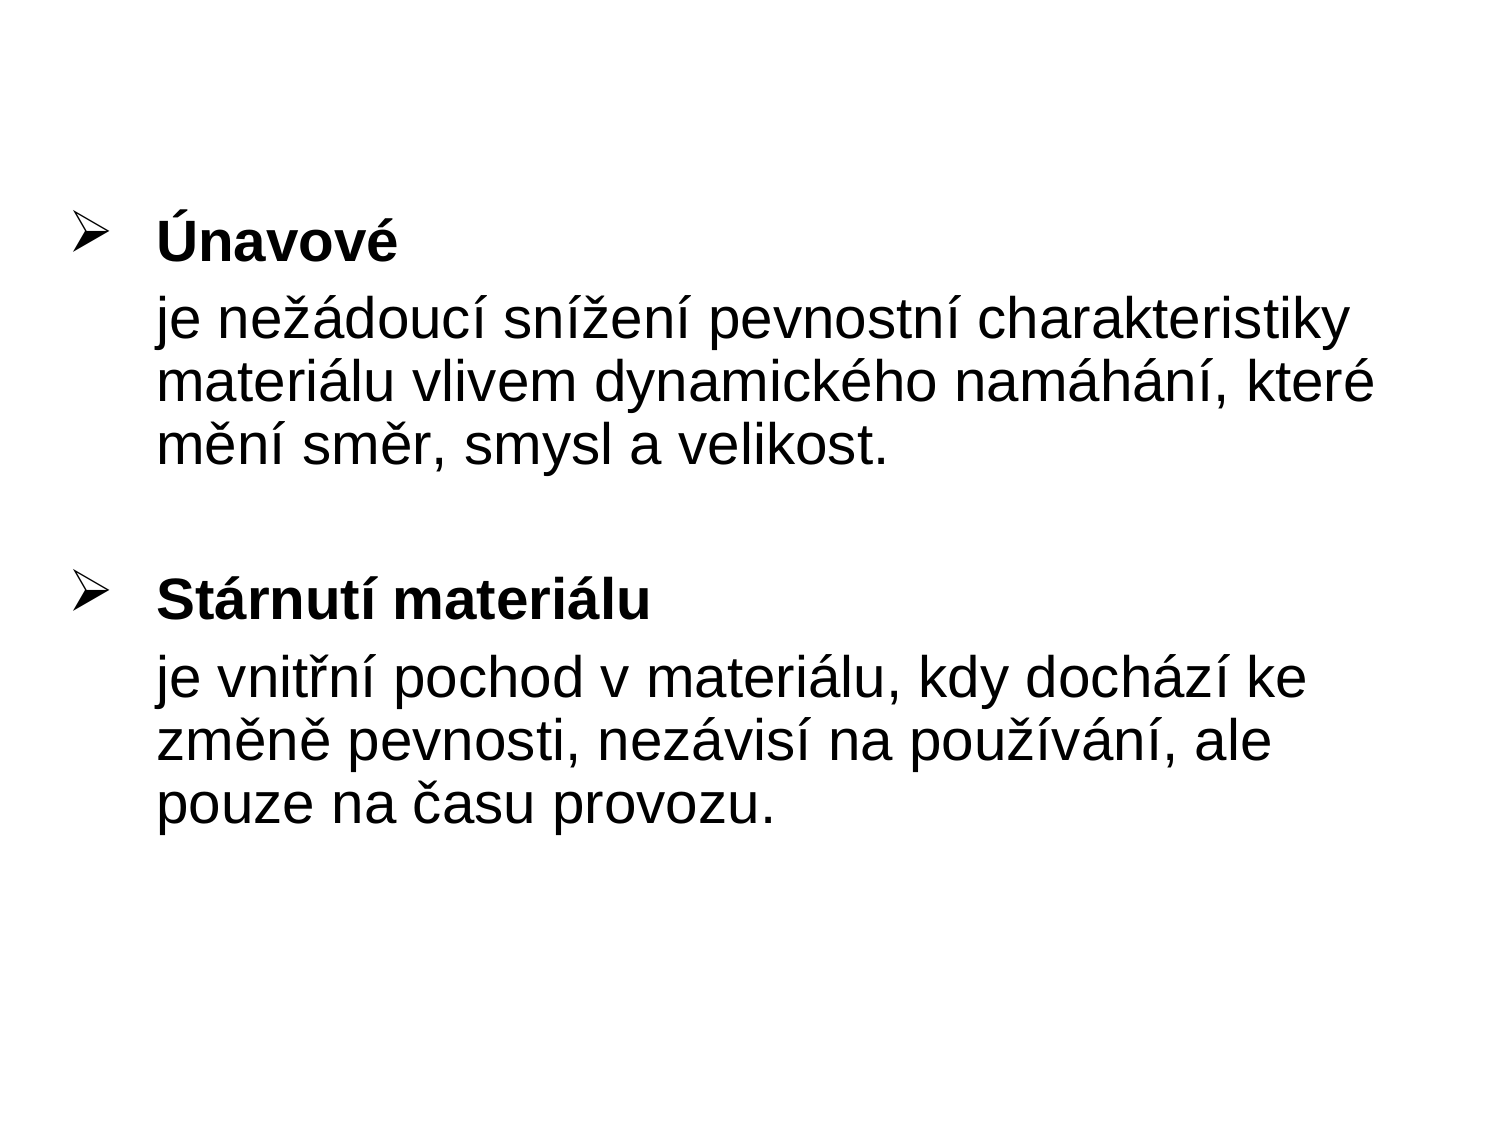

# Únavové
 	je nežádoucí snížení pevnostní charakteristiky materiálu vlivem dynamického namáhání, které mění směr, smysl a velikost.
Stárnutí materiálu
 	je vnitřní pochod v materiálu, kdy dochází ke změně pevnosti, nezávisí na používání, ale pouze na času provozu.